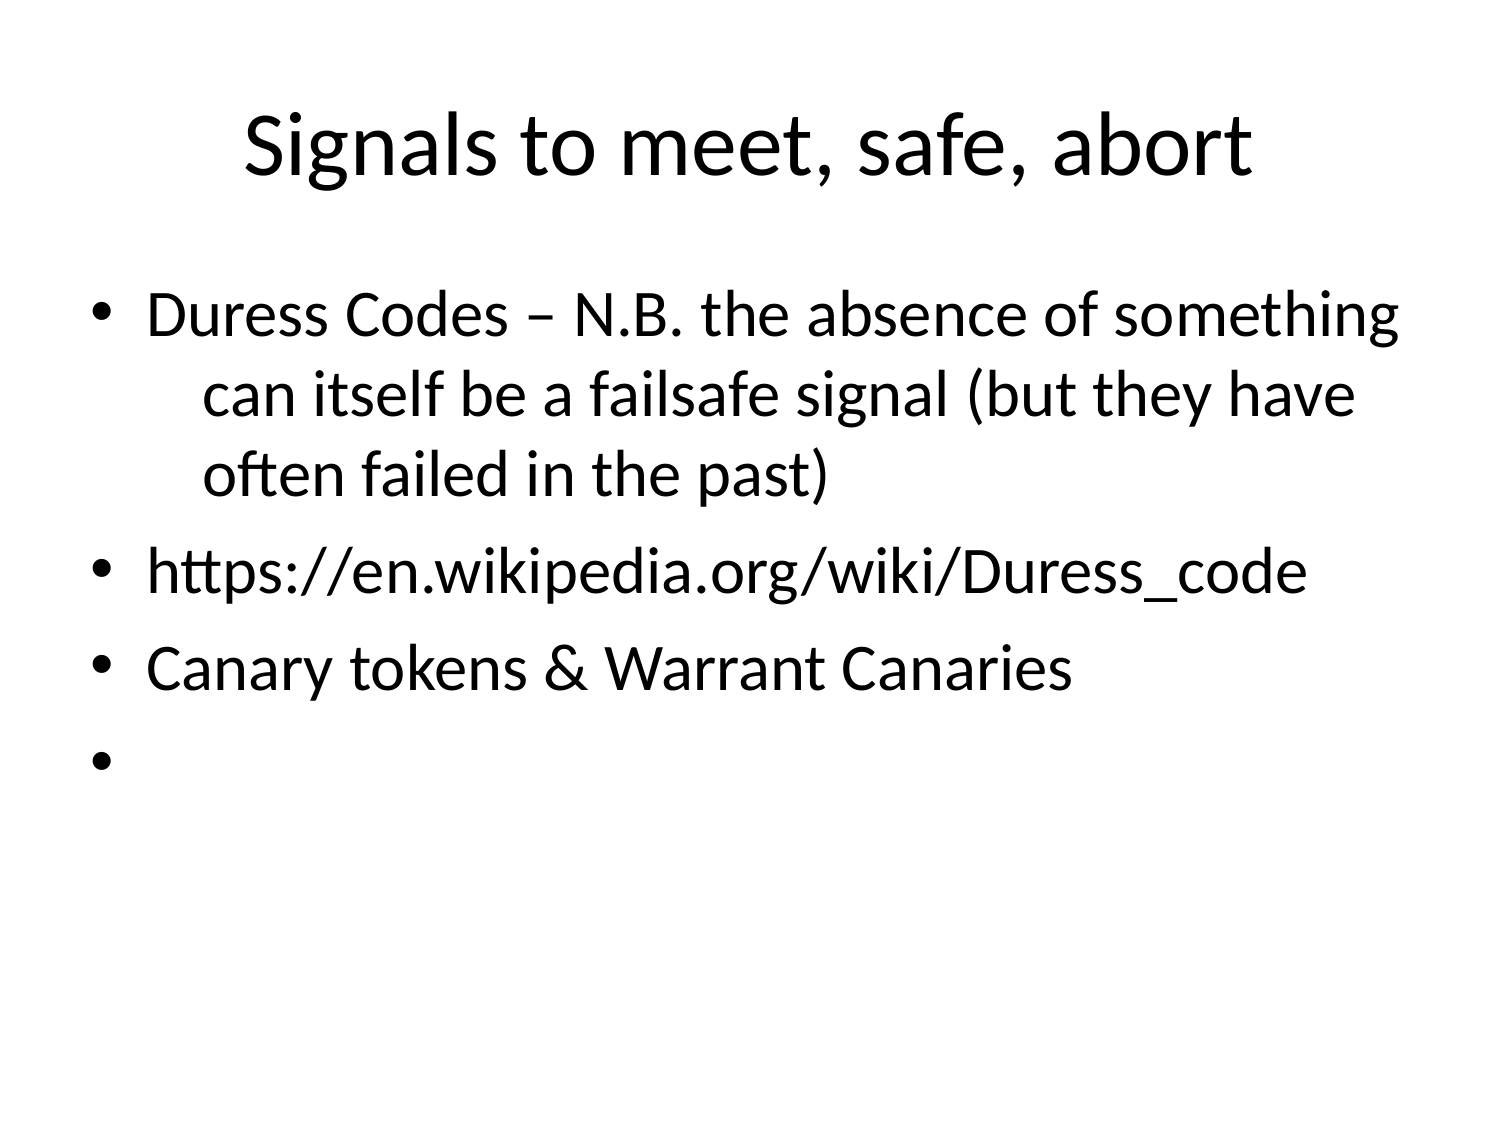

# Signals to meet, safe, abort
Duress Codes – N.B. the absence of something can itself be a failsafe signal (but they have often failed in the past)
https://en.wikipedia.org/wiki/Duress_code
Canary tokens & Warrant Canaries